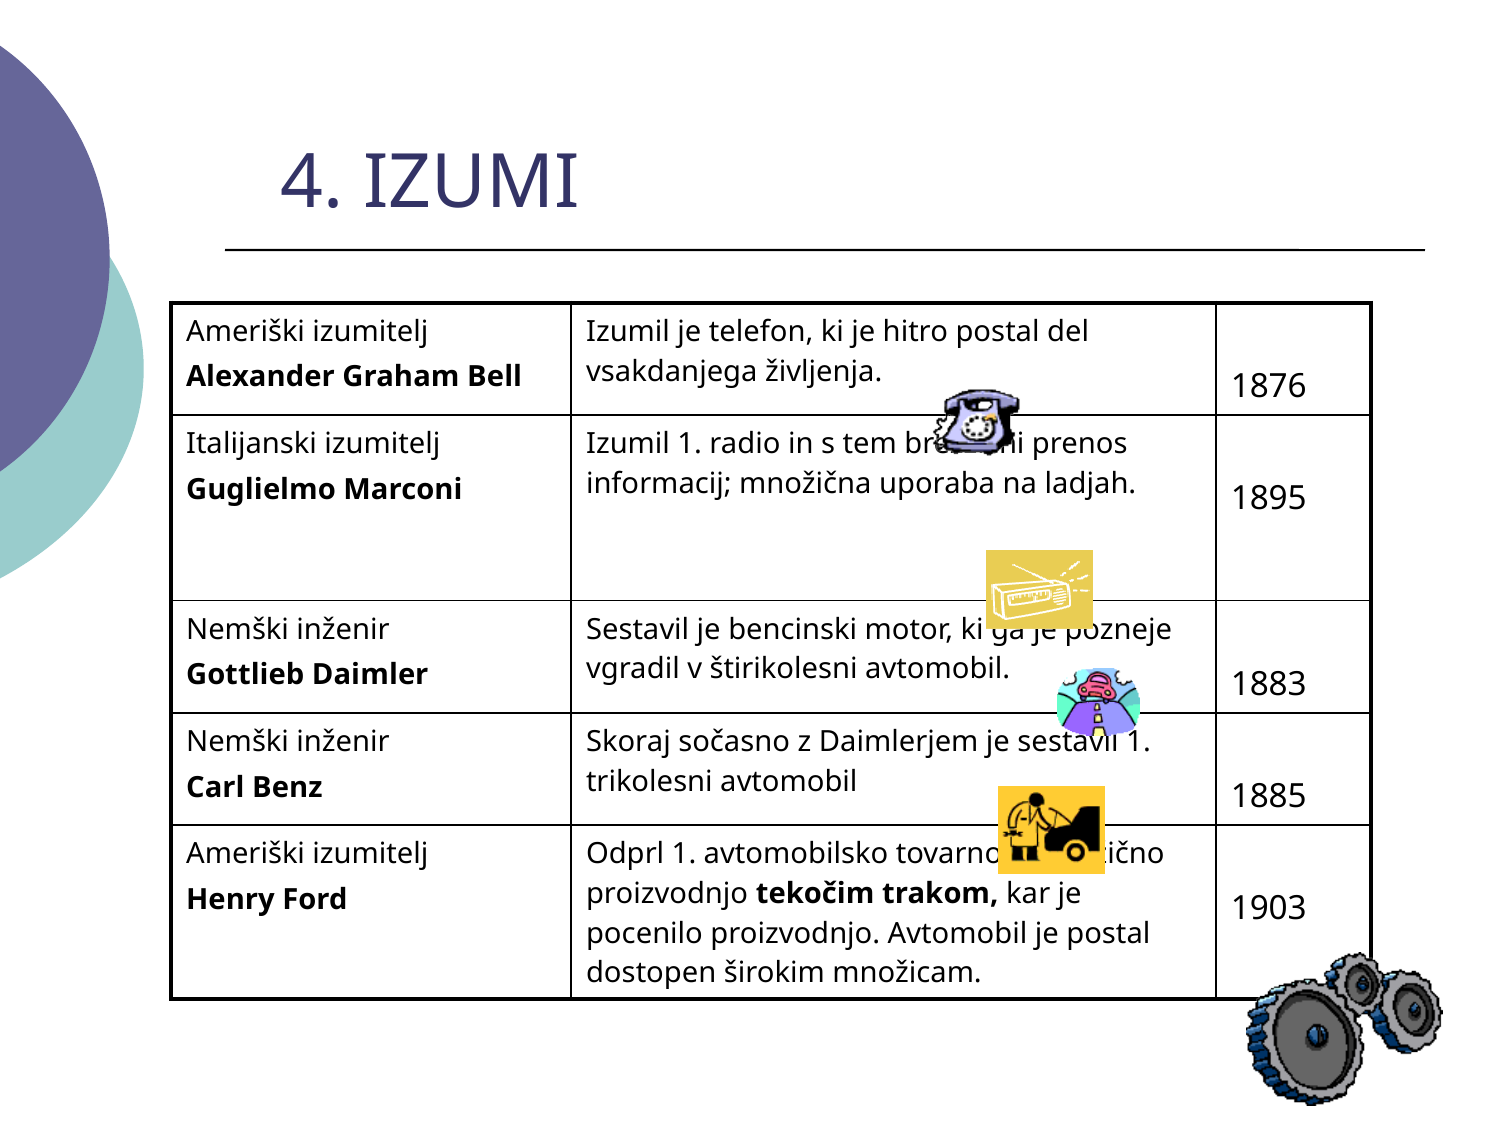

# 4. IZUMI
| Ameriški izumitelj Alexander Graham Bell | Izumil je telefon, ki je hitro postal del vsakdanjega življenja. | 1876 |
| --- | --- | --- |
| Italijanski izumitelj Guglielmo Marconi | Izumil 1. radio in s tem brezžični prenos informacij; množična uporaba na ladjah. | 1895 |
| Nemški inženir Gottlieb Daimler | Sestavil je bencinski motor, ki ga je pozneje vgradil v štirikolesni avtomobil. | 1883 |
| Nemški inženir Carl Benz | Skoraj sočasno z Daimlerjem je sestavil 1. trikolesni avtomobil | 1885 |
| Ameriški izumitelj Henry Ford | Odprl 1. avtomobilsko tovarno z množično proizvodnjo tekočim trakom, kar je pocenilo proizvodnjo. Avtomobil je postal dostopen širokim množicam. | 1903 |